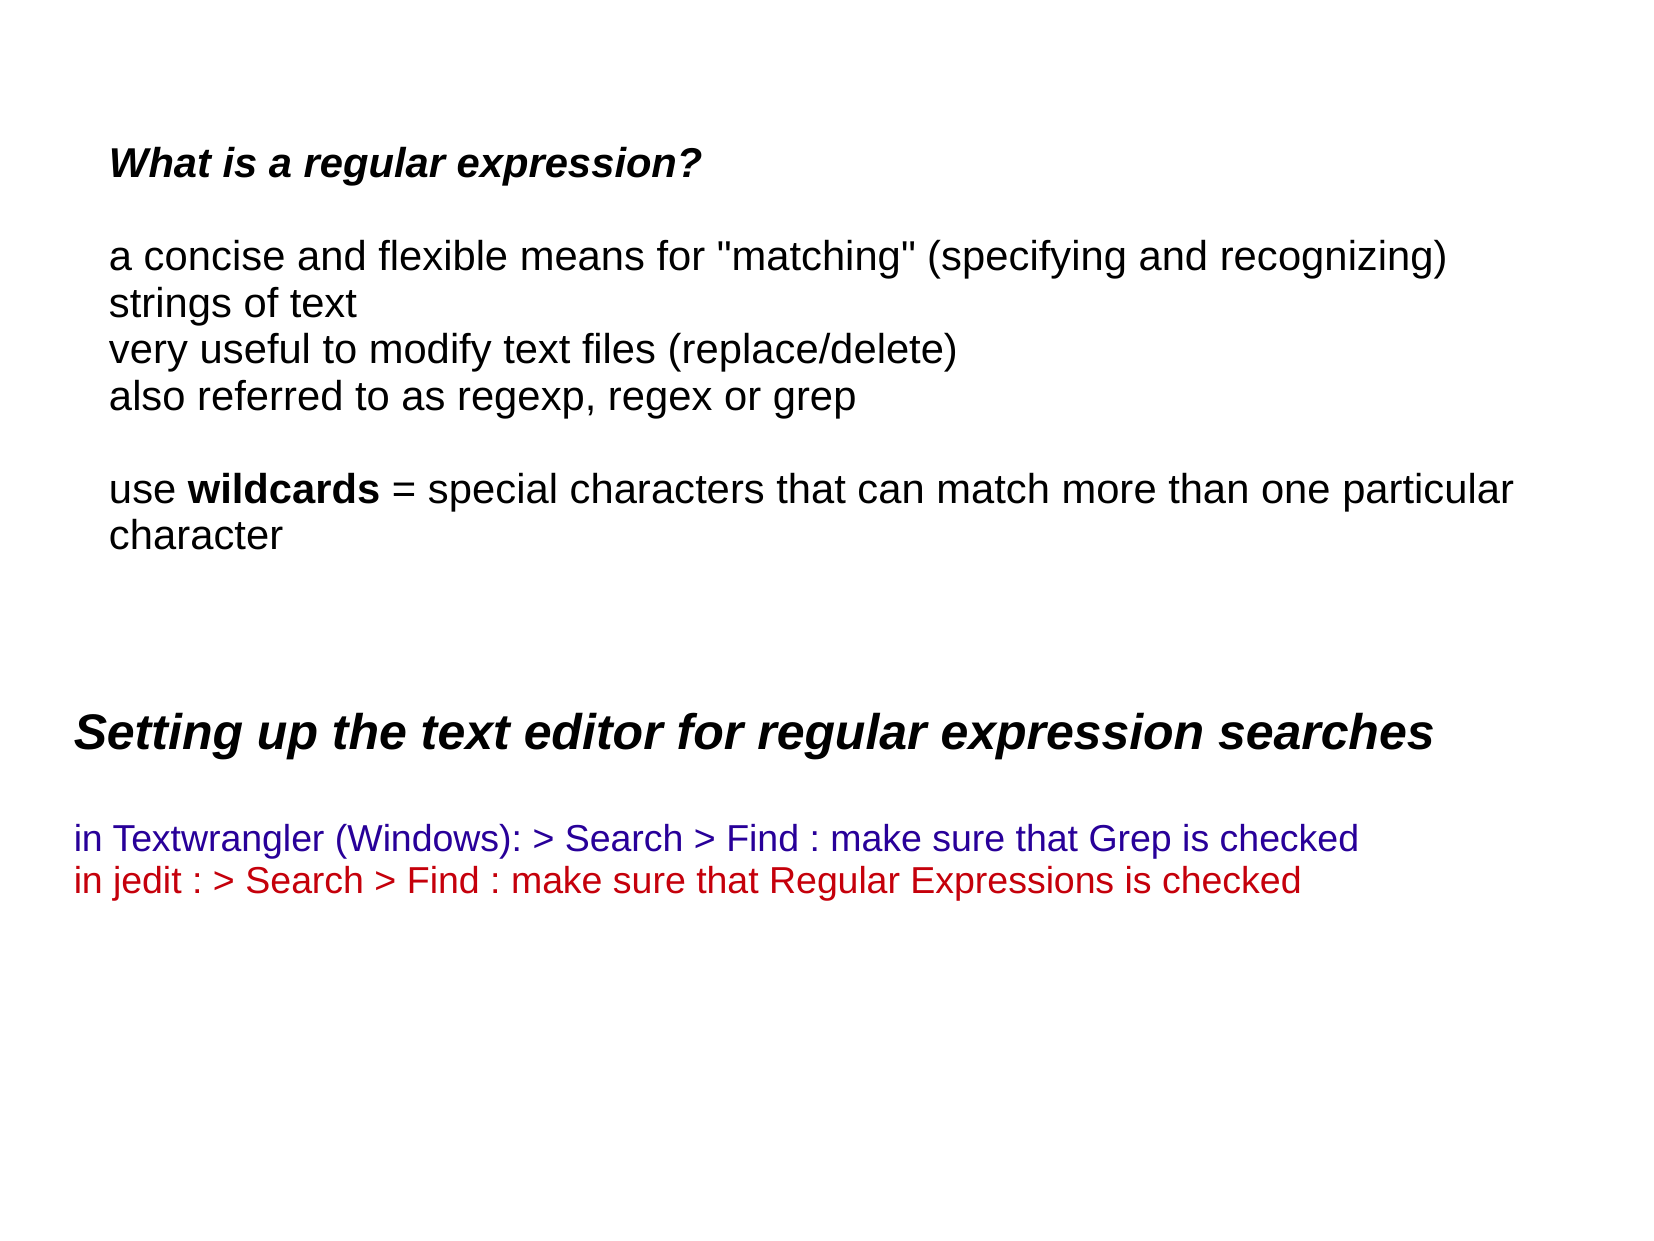

What is a regular expression?
a concise and flexible means for "matching" (specifying and recognizing) strings of text
very useful to modify text files (replace/delete)
also referred to as regexp, regex or grep
use wildcards = special characters that can match more than one particular character
Setting up the text editor for regular expression searches
in Textwrangler (Windows): > Search > Find : make sure that Grep is checked
in jedit : > Search > Find : make sure that Regular Expressions is checked